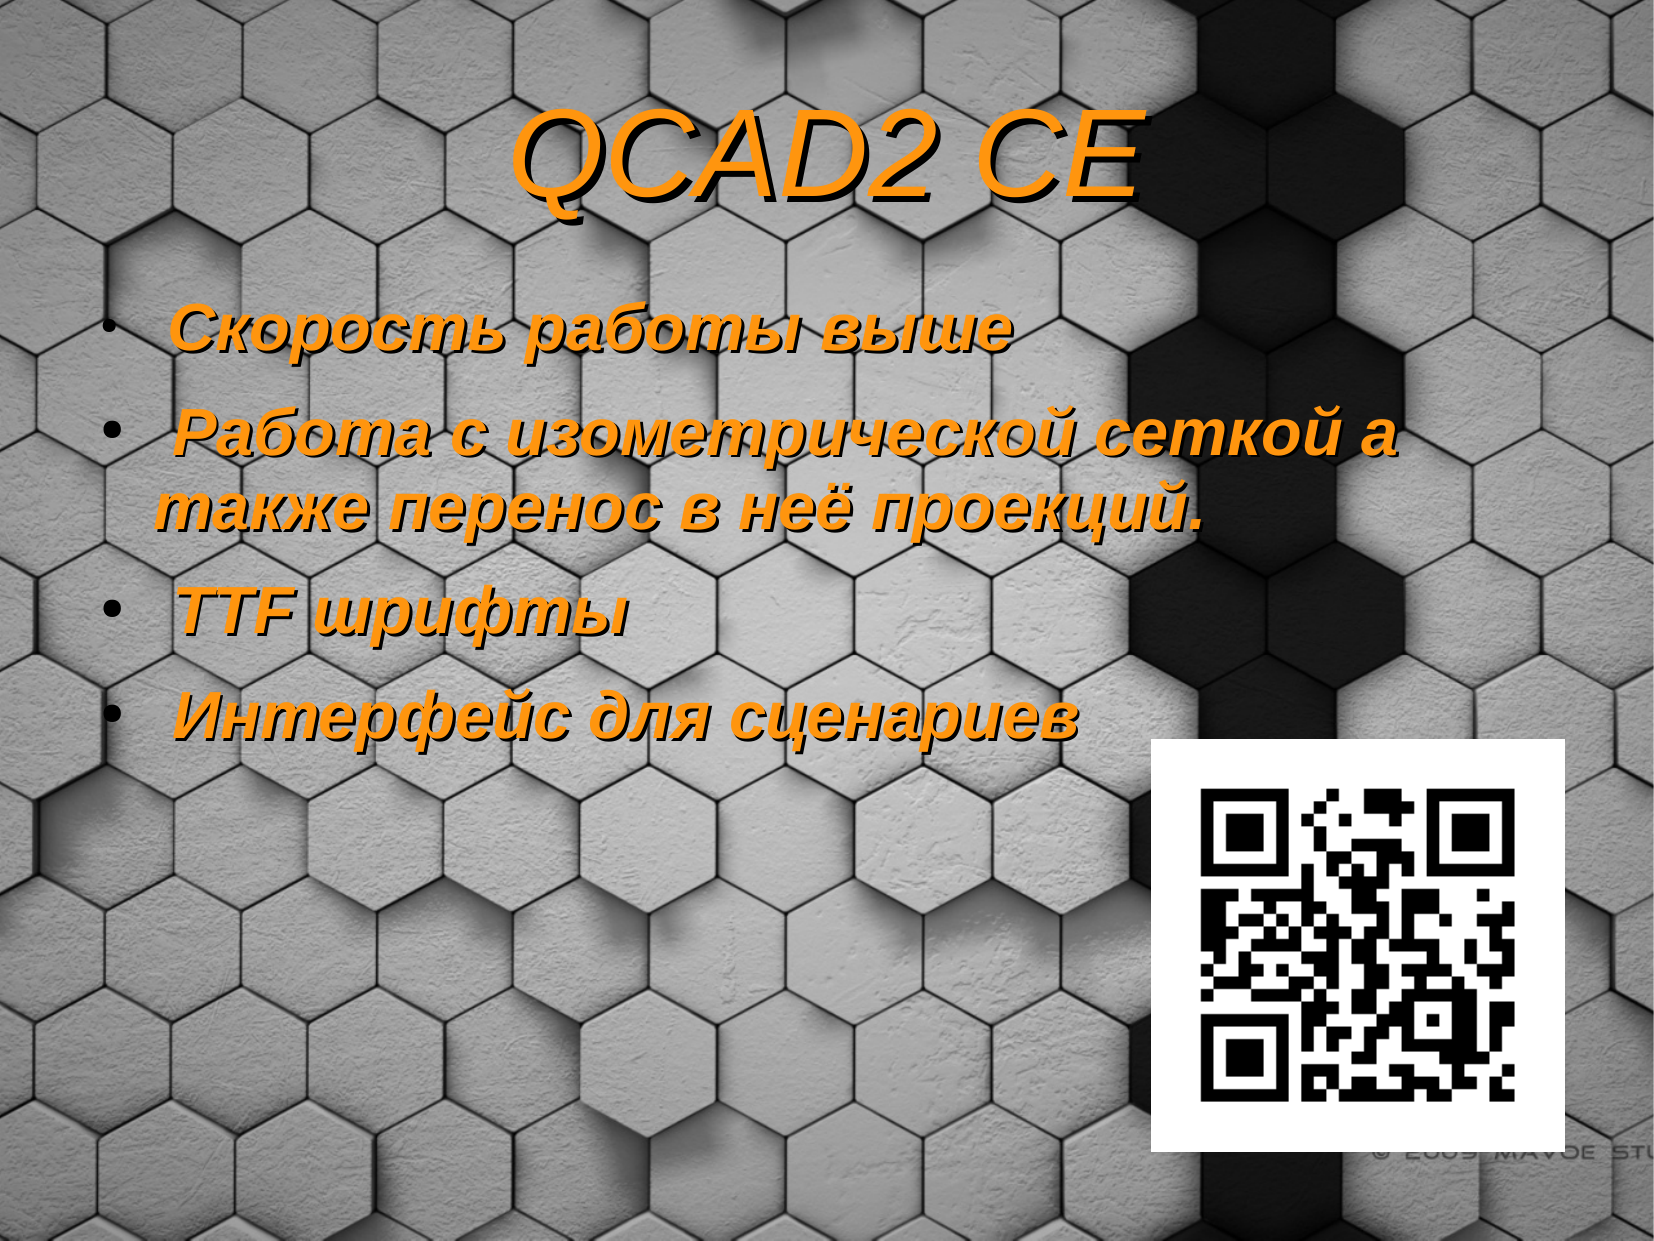

# QCAD2 CE
 Скорость работы выше
 Работа с изометрической сеткой а также перенос в неё проекций.
 TTF шрифты
 Интерфейс для сценариев